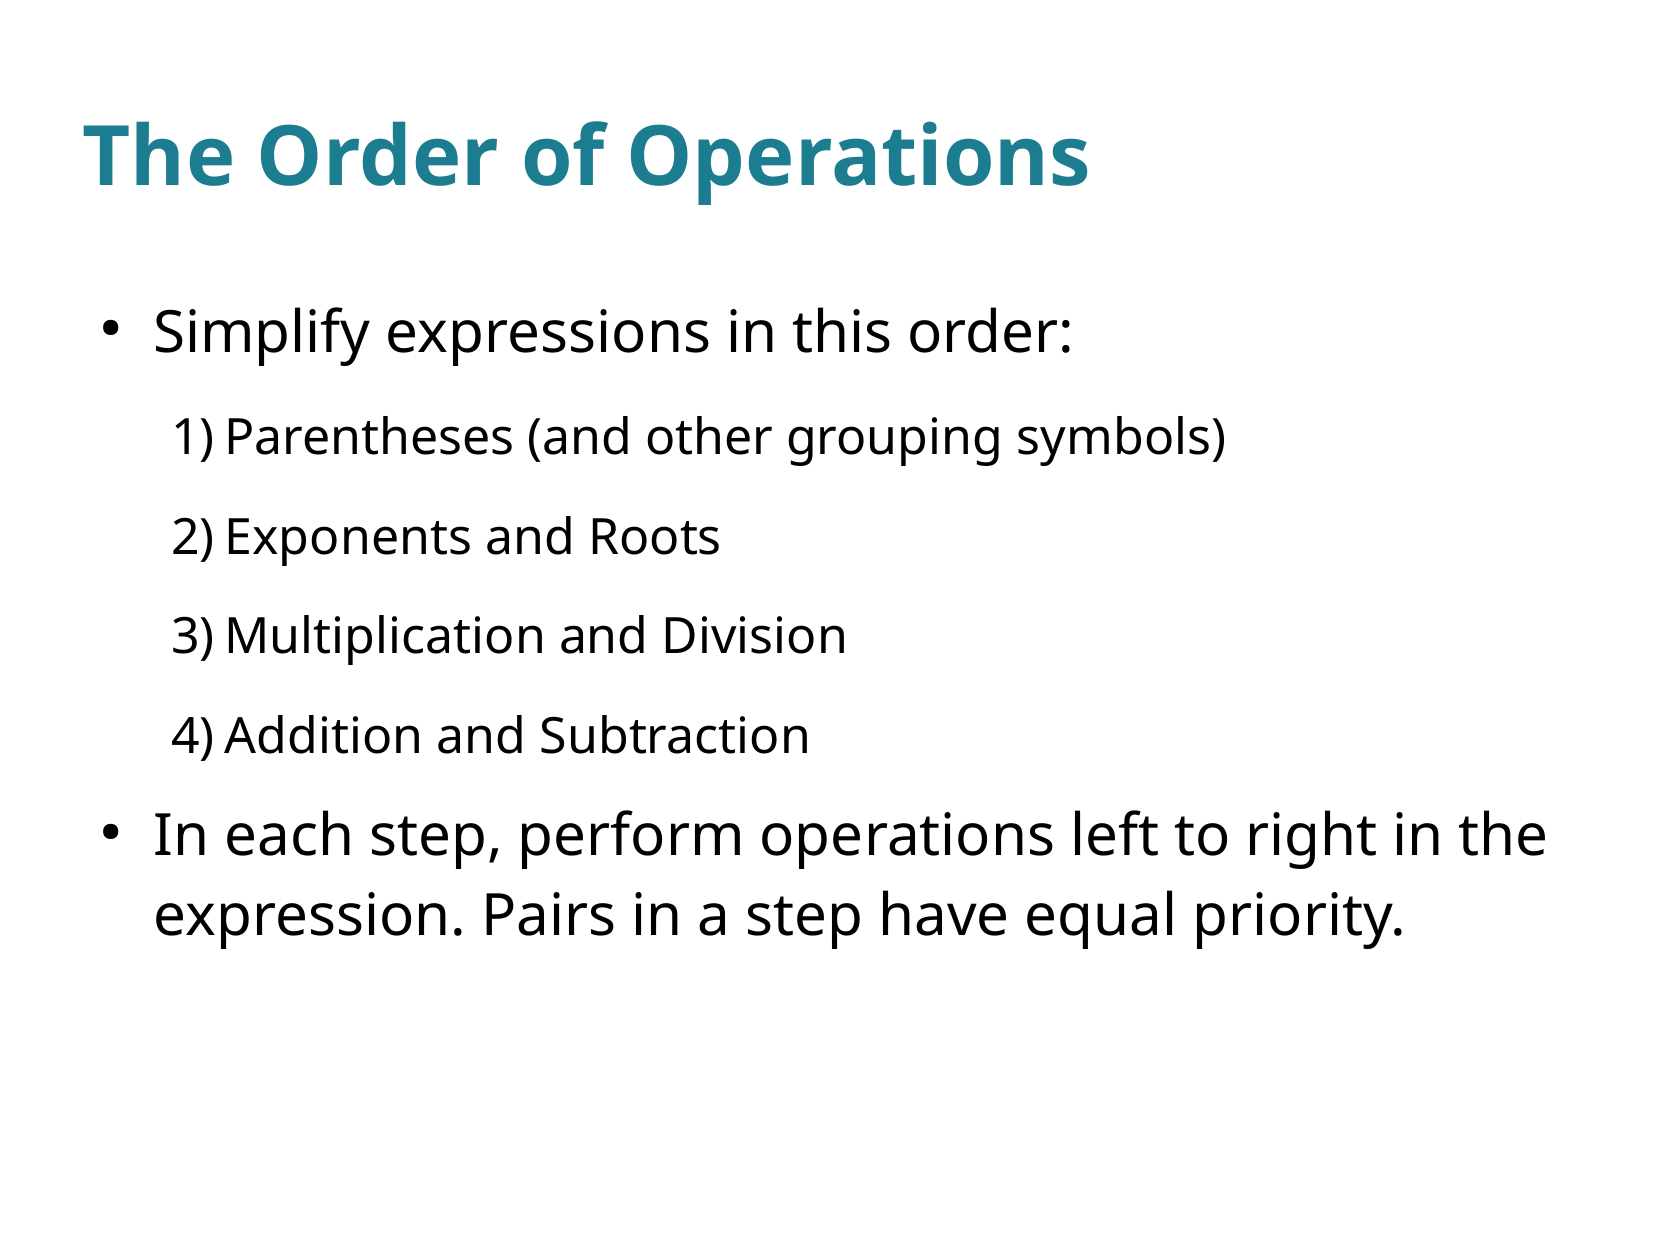

# The Order of Operations
Simplify expressions in this order:
Parentheses (and other grouping symbols)
Exponents and Roots
Multiplication and Division
Addition and Subtraction
In each step, perform operations left to right in the expression. Pairs in a step have equal priority.